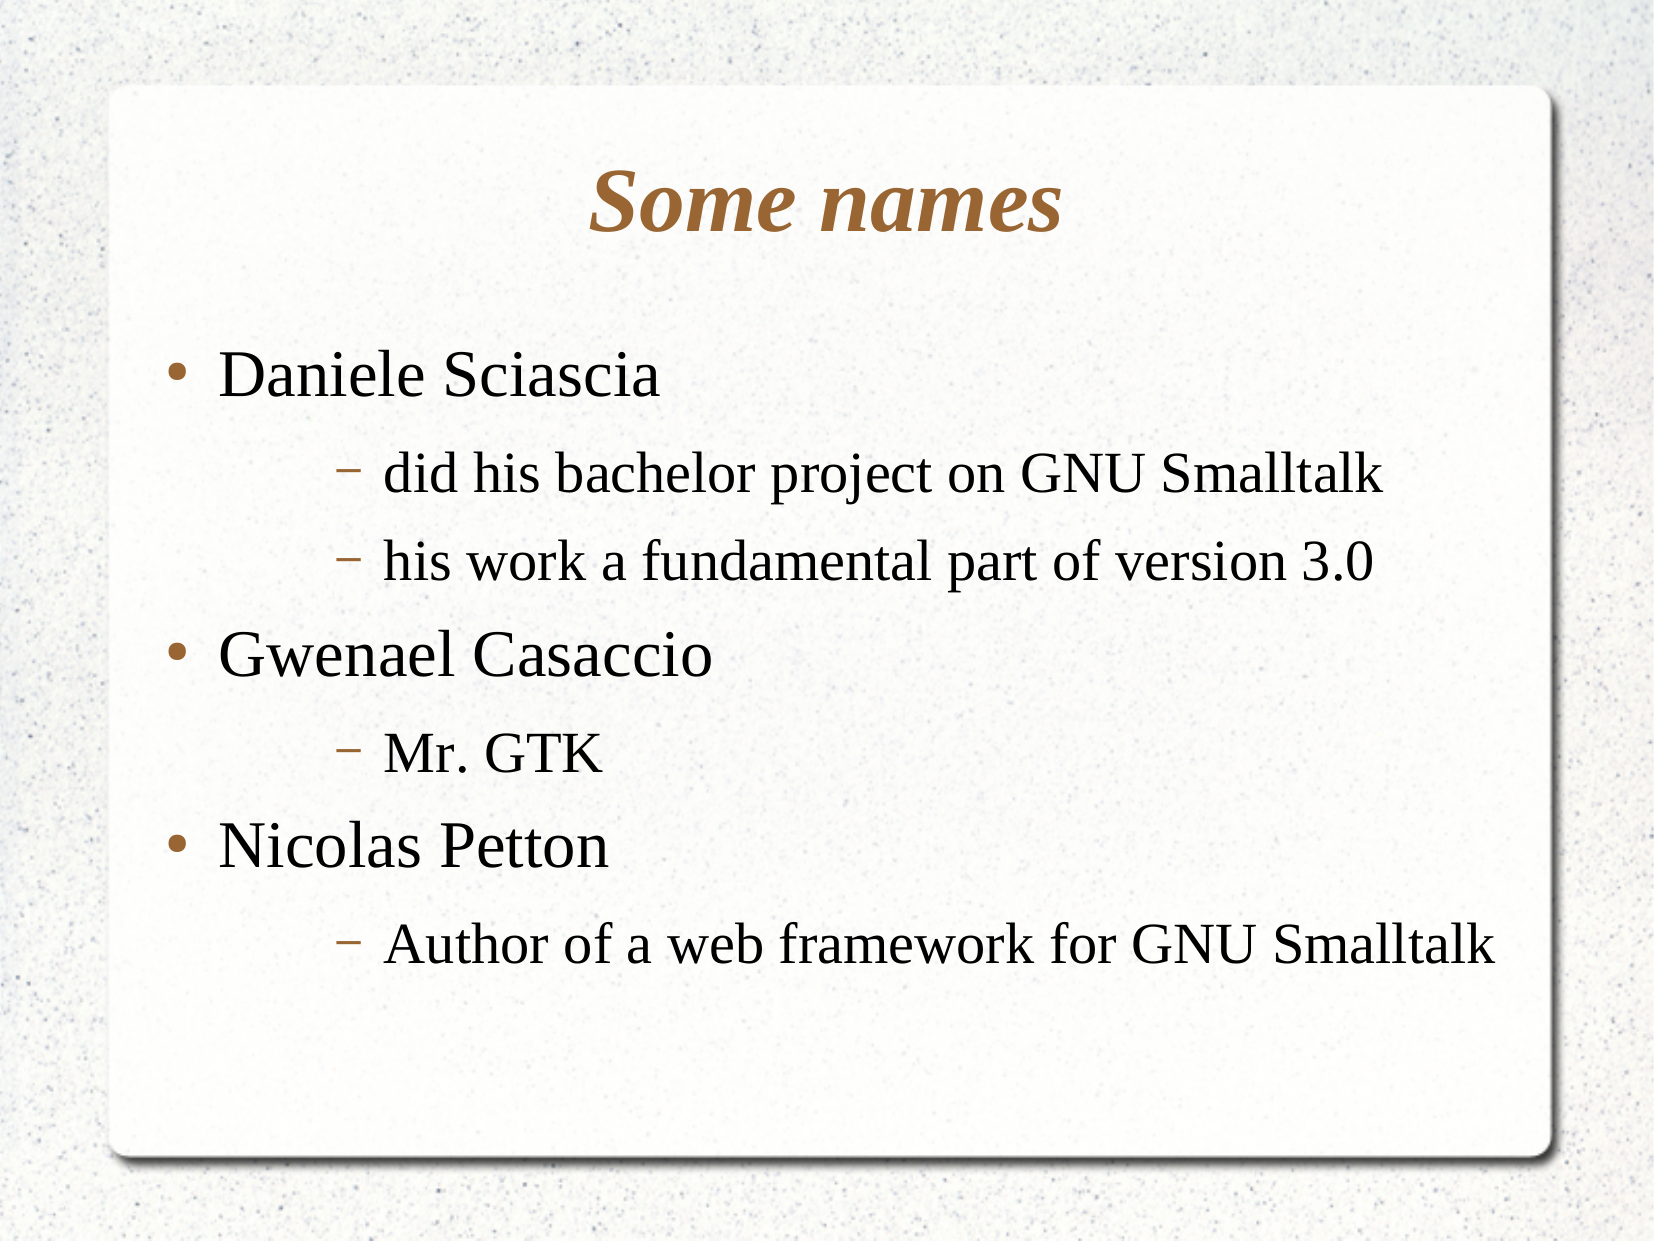

# Some names
Daniele Sciascia
did his bachelor project on GNU Smalltalk
his work a fundamental part of version 3.0
Gwenael Casaccio
Mr. GTK
Nicolas Petton
Author of a web framework for GNU Smalltalk